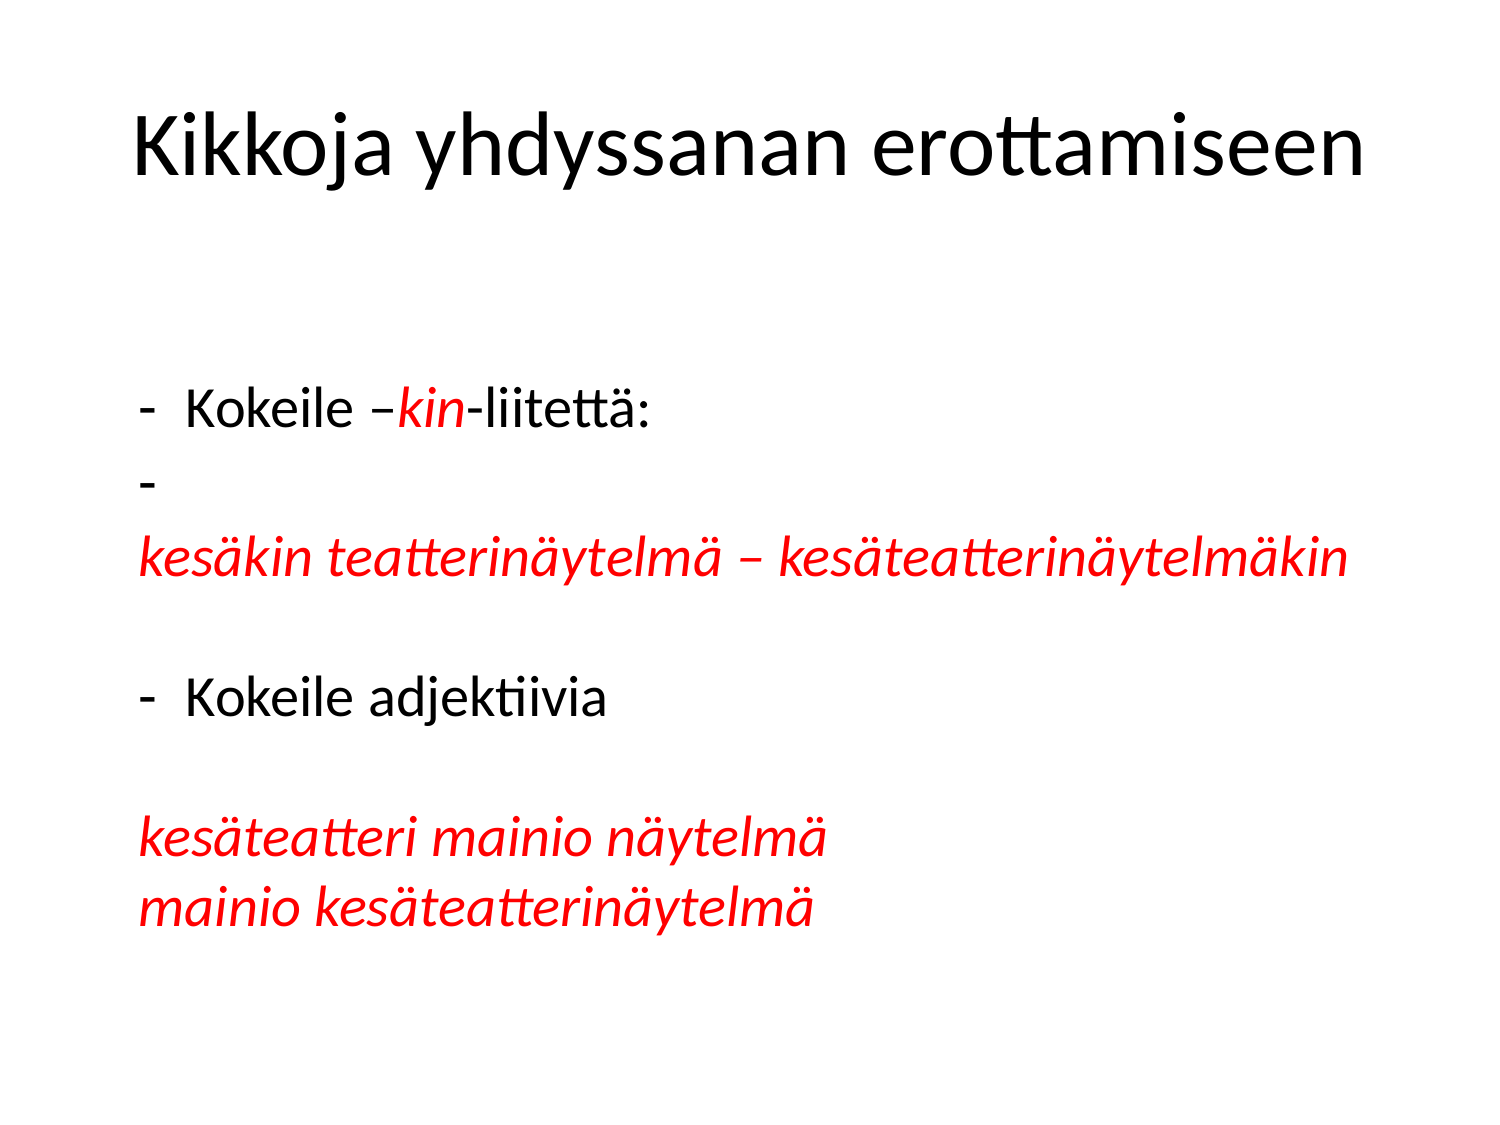

# Kikkoja yhdyssanan erottamiseen
Kokeile –kin-liitettä:
kesäkin teatterinäytelmä – kesäteatterinäytelmäkin
Kokeile adjektiivia
kesäteatteri mainio näytelmä
mainio kesäteatterinäytelmä